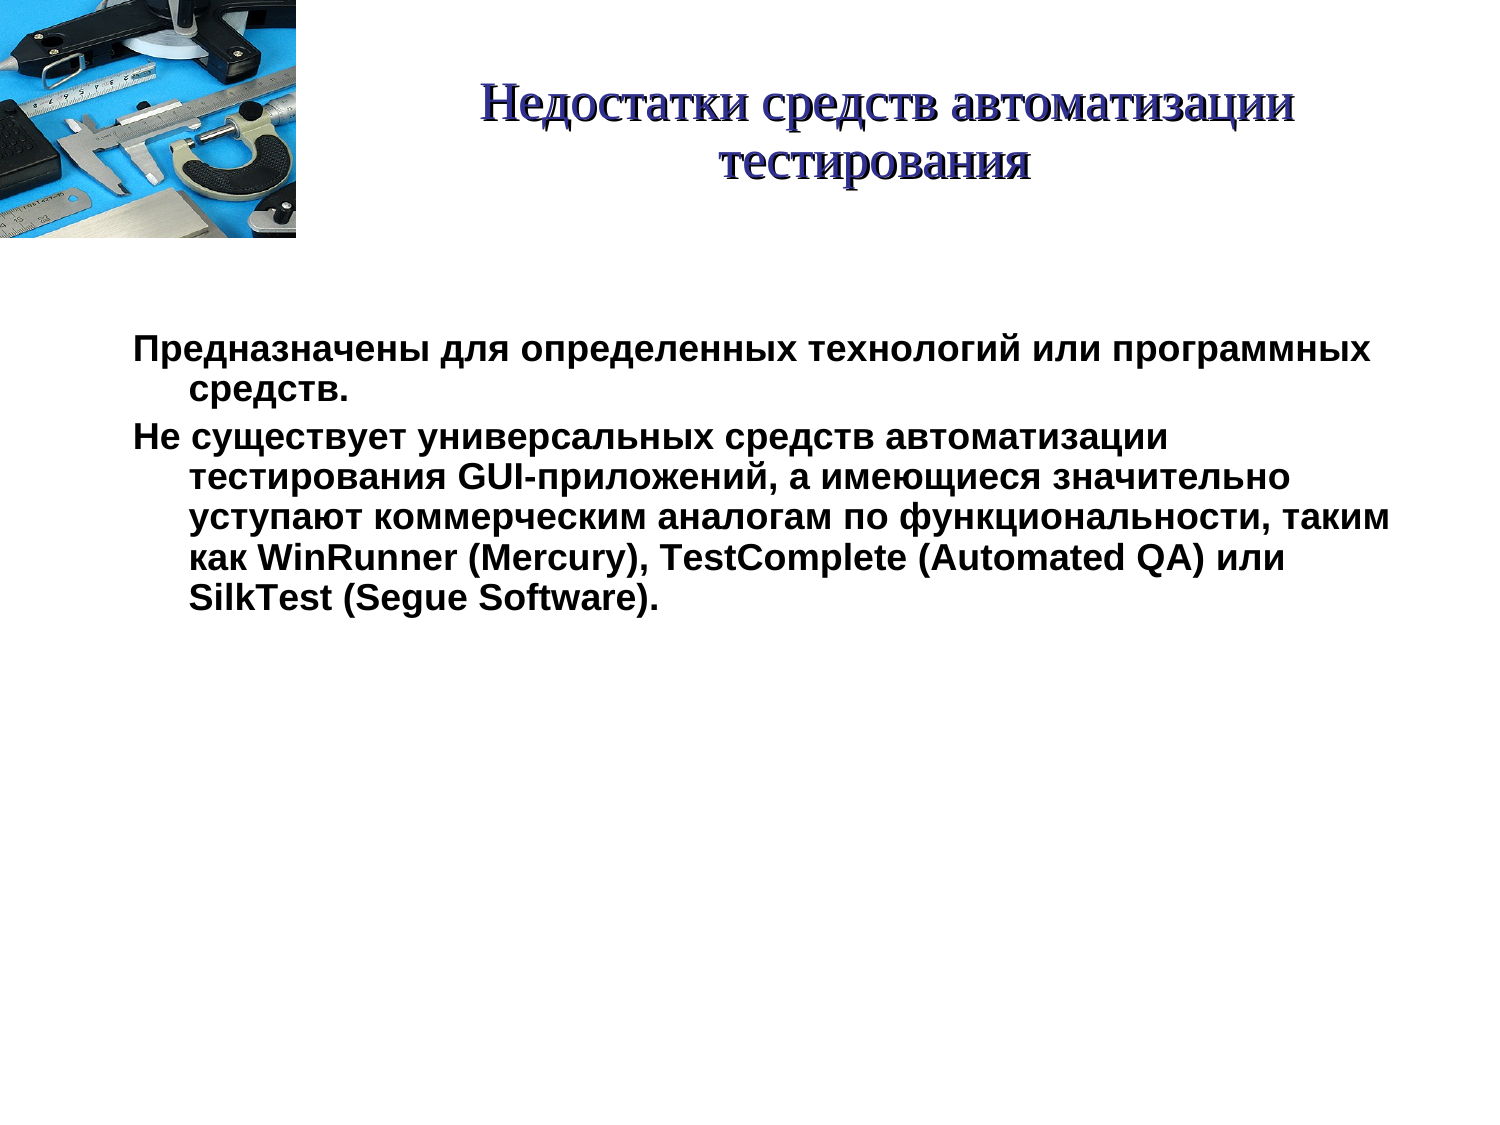

Недостатки средств автоматизации тестирования
Предназначены для определенных технологий или программных средств.
Не существует универсальных средств автоматизации тестирования GUI-приложений, а имеющиеся значительно уступают коммерческим аналогам по функциональности, таким как WinRunner (Mercury), TestComplete (Automated QA) или SilkTest (Segue Software).